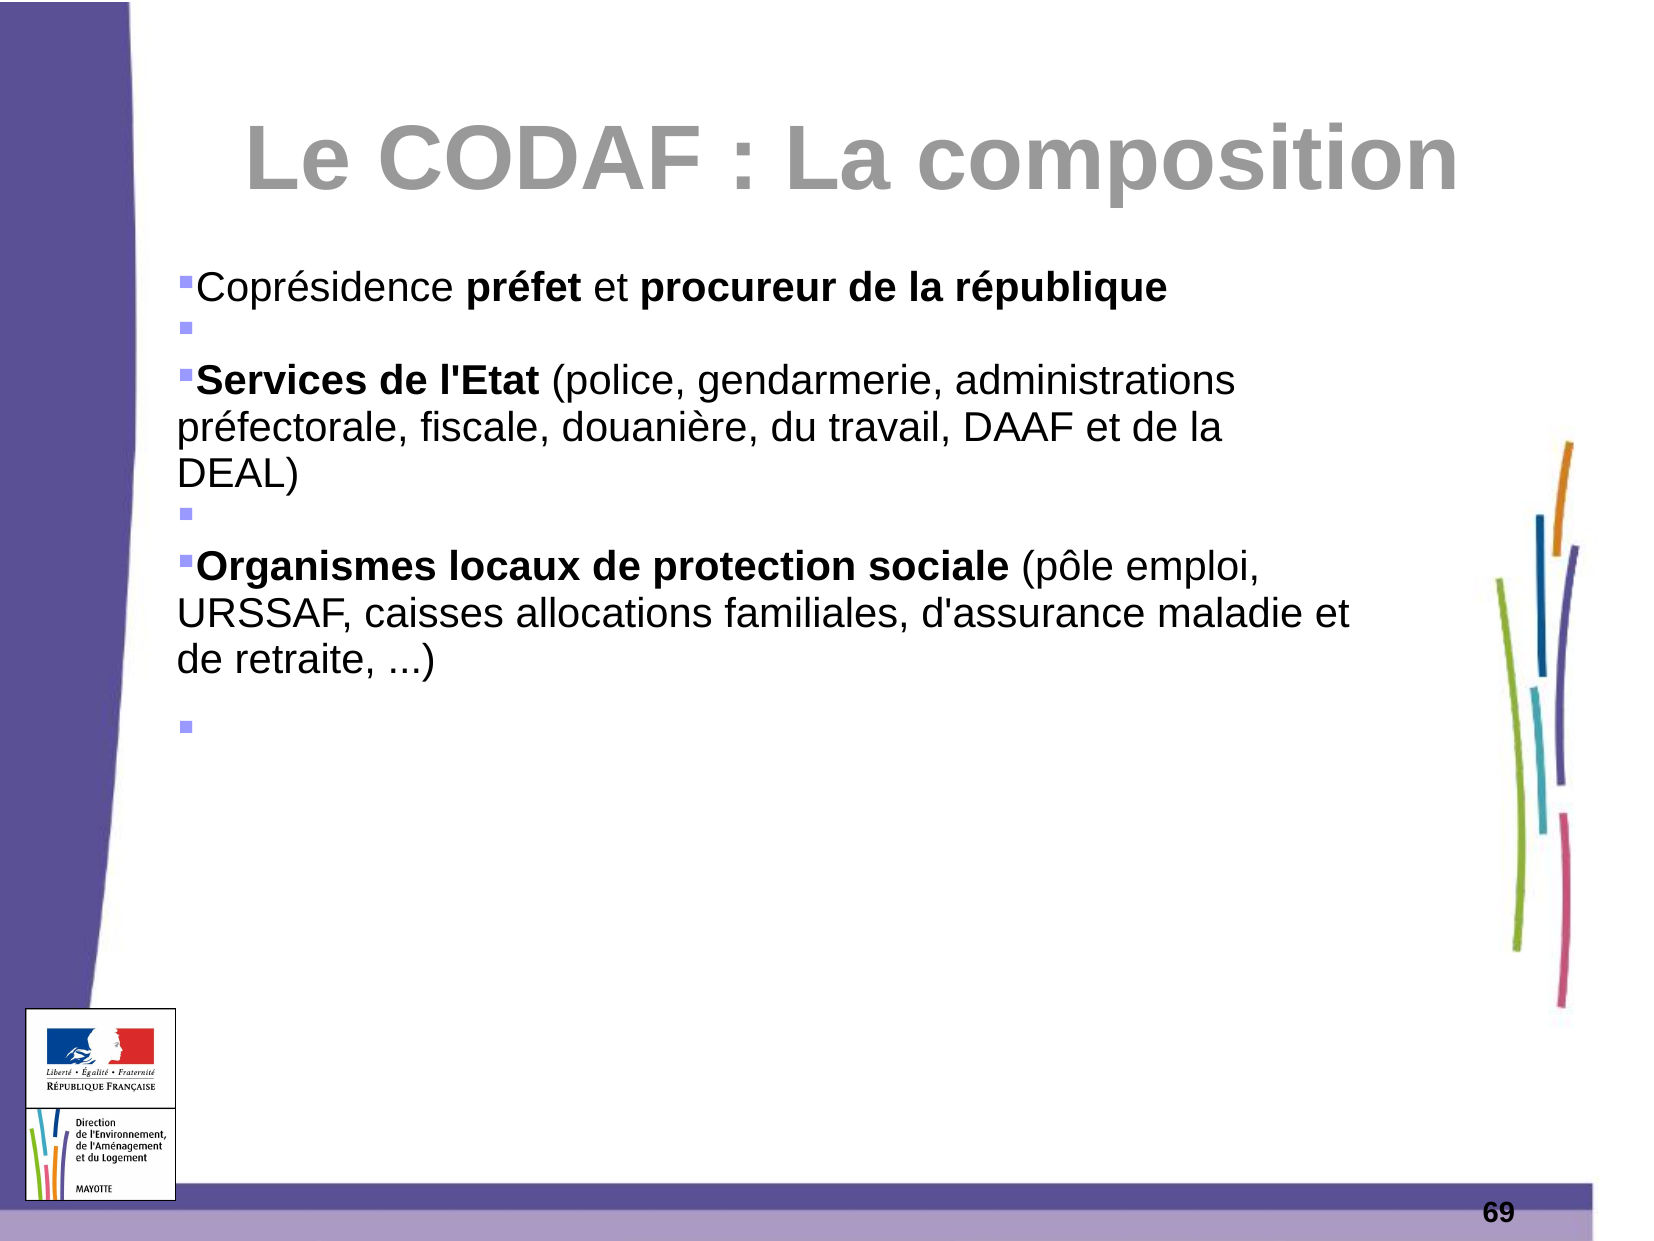

# Le CODAF : La composition
Coprésidence préfet et procureur de la république
Services de l'Etat (police, gendarmerie, administrations préfectorale, fiscale, douanière, du travail, DAAF et de la DEAL)
Organismes locaux de protection sociale (pôle emploi, URSSAF, caisses allocations familiales, d'assurance maladie et de retraite, ...)